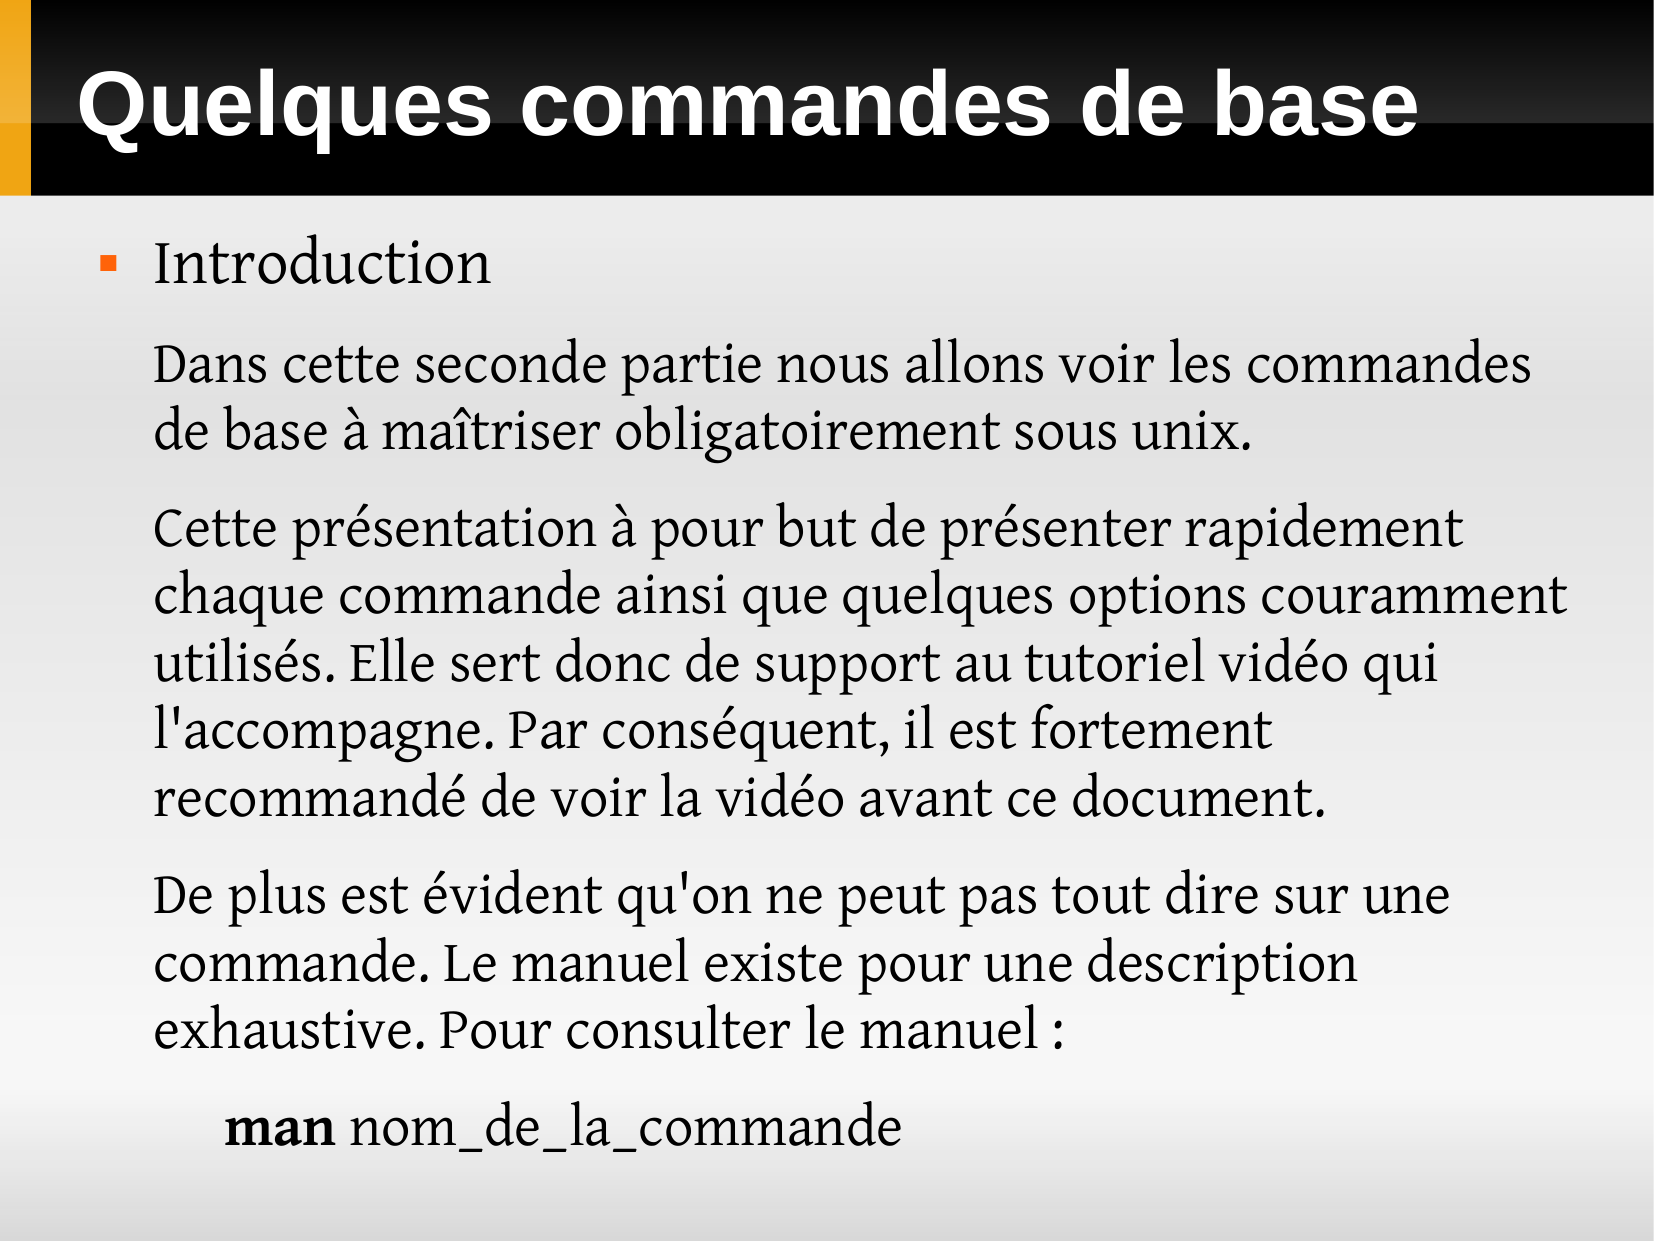

# Quelques commandes de base
Introduction
Dans cette seconde partie nous allons voir les commandes de base à maîtriser obligatoirement sous unix.
Cette présentation à pour but de présenter rapidement chaque commande ainsi que quelques options couramment utilisés. Elle sert donc de support au tutoriel vidéo qui l'accompagne. Par conséquent, il est fortement recommandé de voir la vidéo avant ce document.
De plus est évident qu'on ne peut pas tout dire sur une commande. Le manuel existe pour une description exhaustive. Pour consulter le manuel :
man nom_de_la_commande